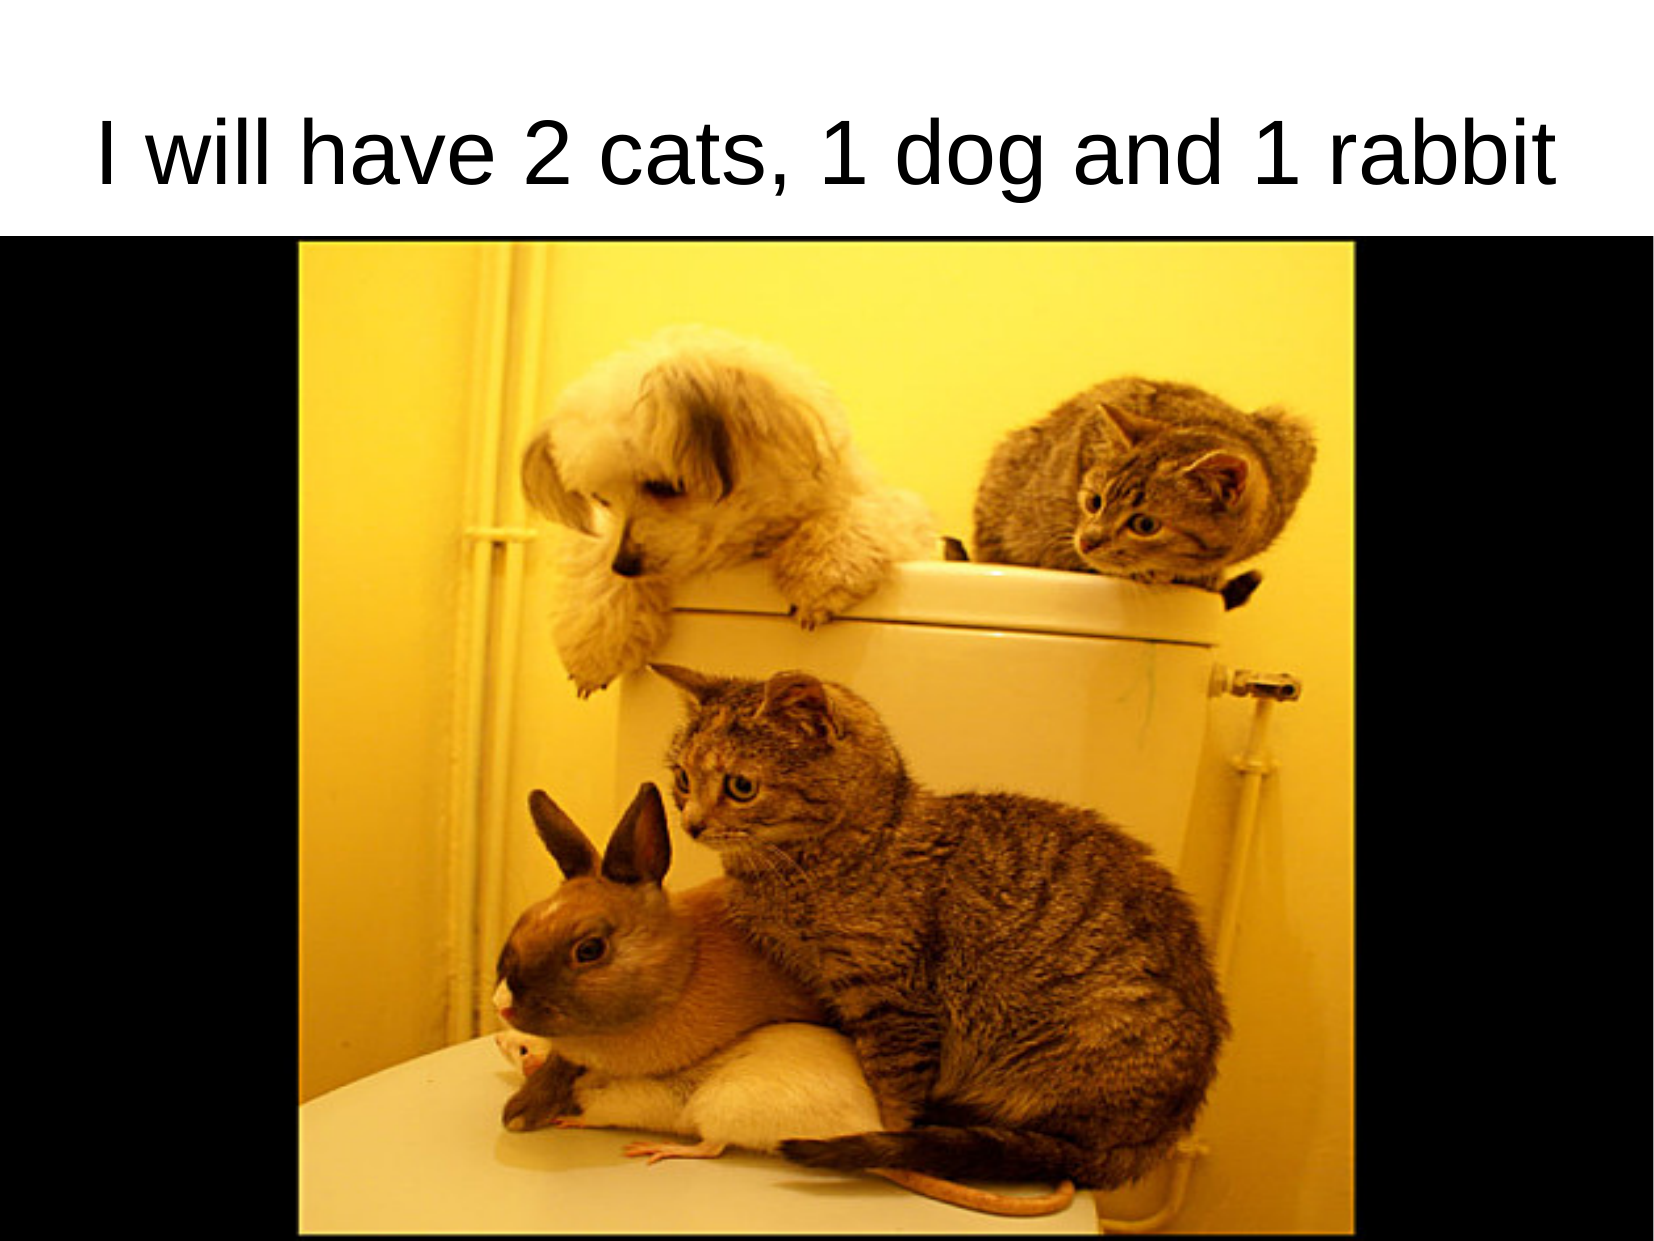

# I will have 2 cats, 1 dog and 1 rabbit